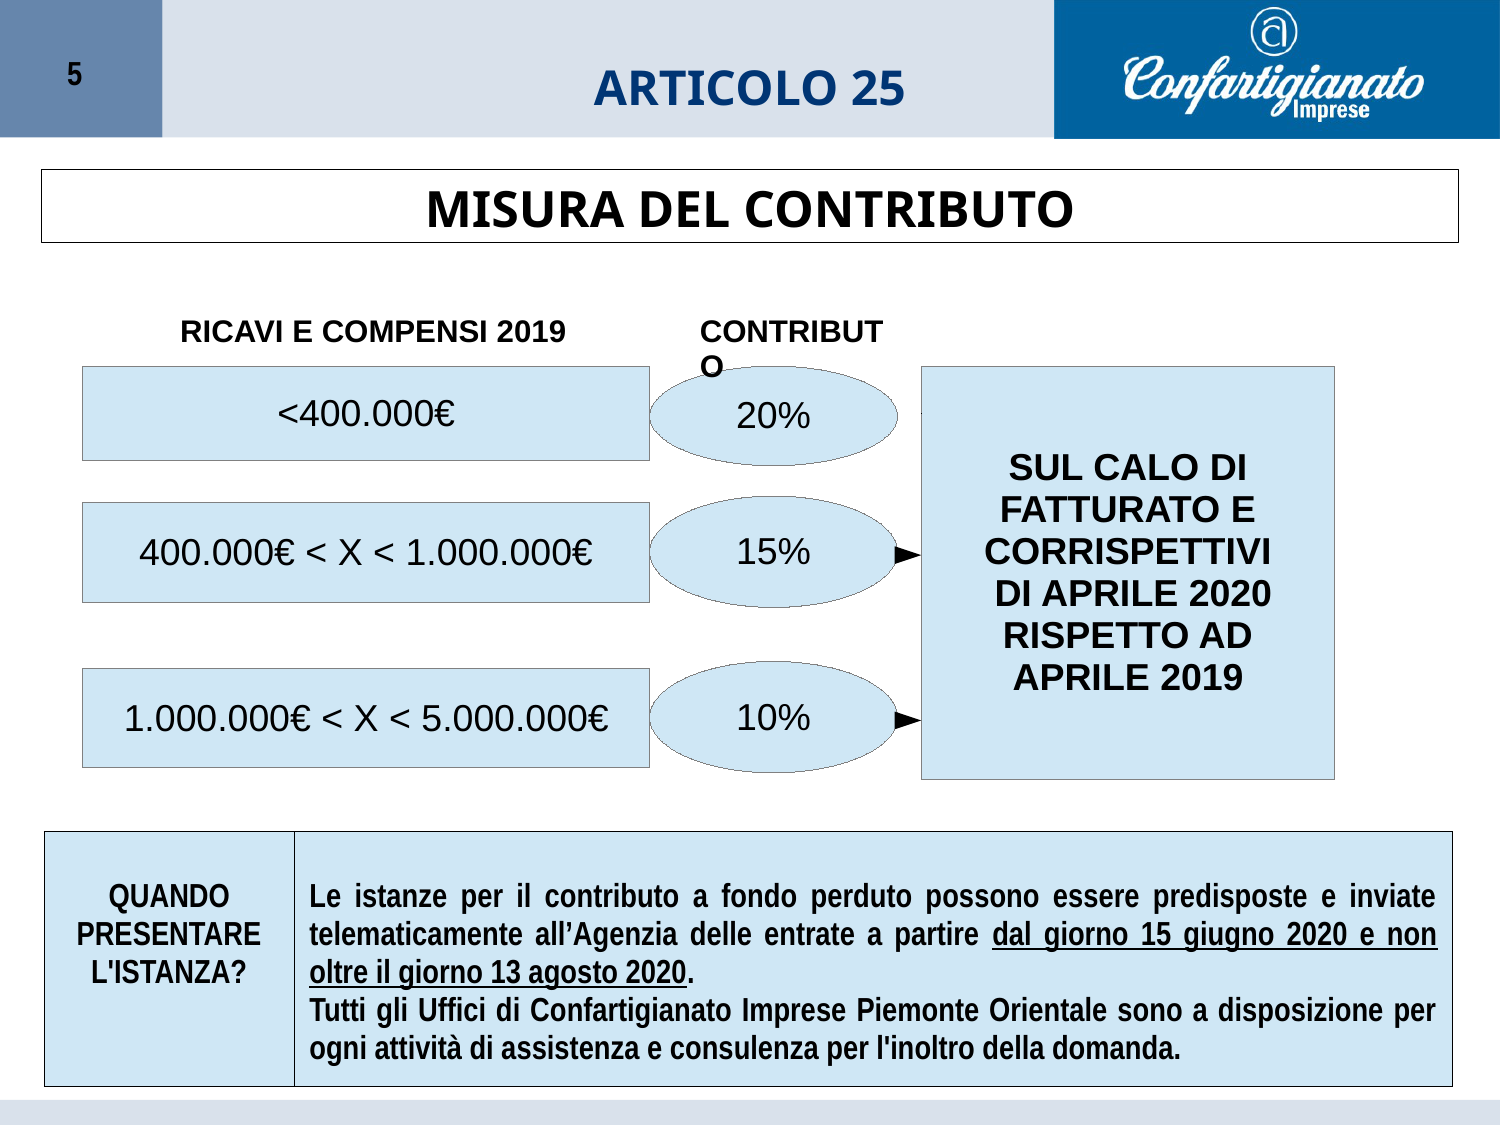

# ARTICOLO 25
MISURA DEL CONTRIBUTO
RICAVI E COMPENSI 2019
CONTRIBUTO
<400.000€
20%
SUL CALO DI
FATTURATO E
CORRISPETTIVI
 DI APRILE 2020
RISPETTO AD
APRILE 2019
15%
400.000€ < X < 1.000.000€
10%
1.000.000€ < X < 5.000.000€
| QUANDO PRESENTARE L'ISTANZA? | Le istanze per il contributo a fondo perduto possono essere predisposte e inviate telematicamente all’Agenzia delle entrate a partire dal giorno 15 giugno 2020 e non oltre il giorno 13 agosto 2020. Tutti gli Uffici di Confartigianato Imprese Piemonte Orientale sono a disposizione per ogni attività di assistenza e consulenza per l'inoltro della domanda. |
| --- | --- |